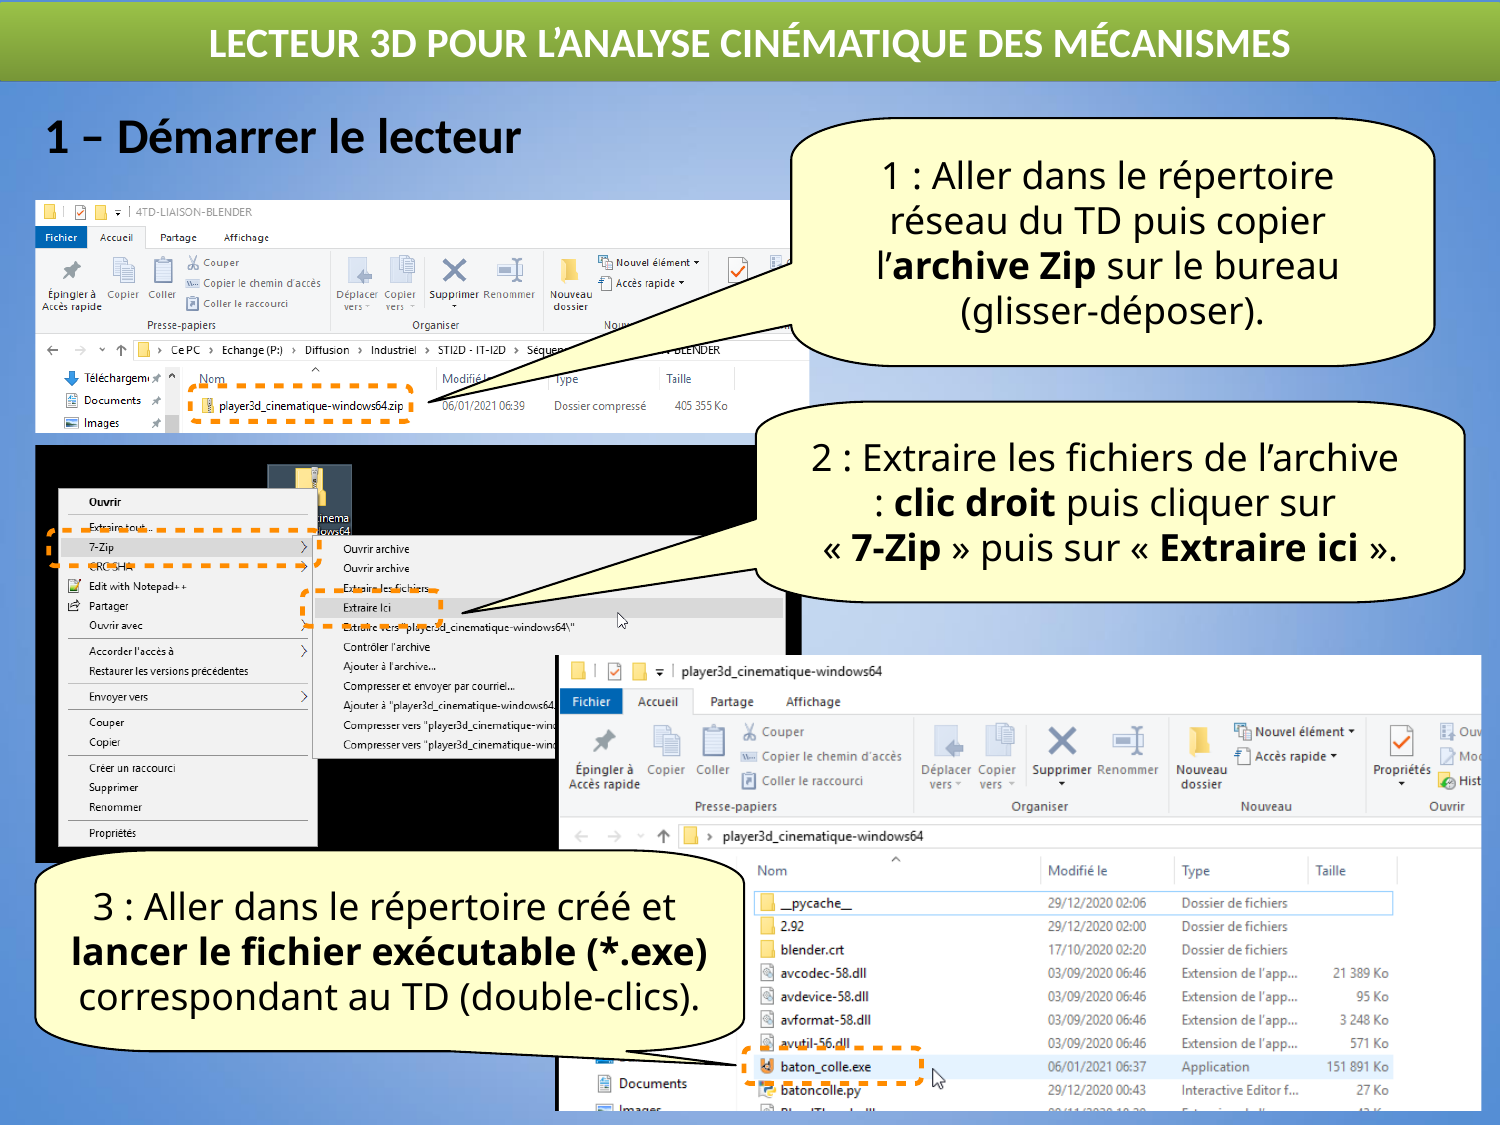

Lecteur 3D pour l’analyse cinématique des mécanismes
1 – Démarrer le lecteur
1 : Aller dans le répertoire
réseau du TD puis copier
l’archive Zip sur le bureau
(glisser-déposer).
2 : Extraire les fichiers de l’archive
: clic droit puis cliquer sur
« 7-Zip » puis sur « Extraire ici ».
3 : Aller dans le répertoire créé et
lancer le fichier exécutable (*.exe)
correspondant au TD (double-clics).